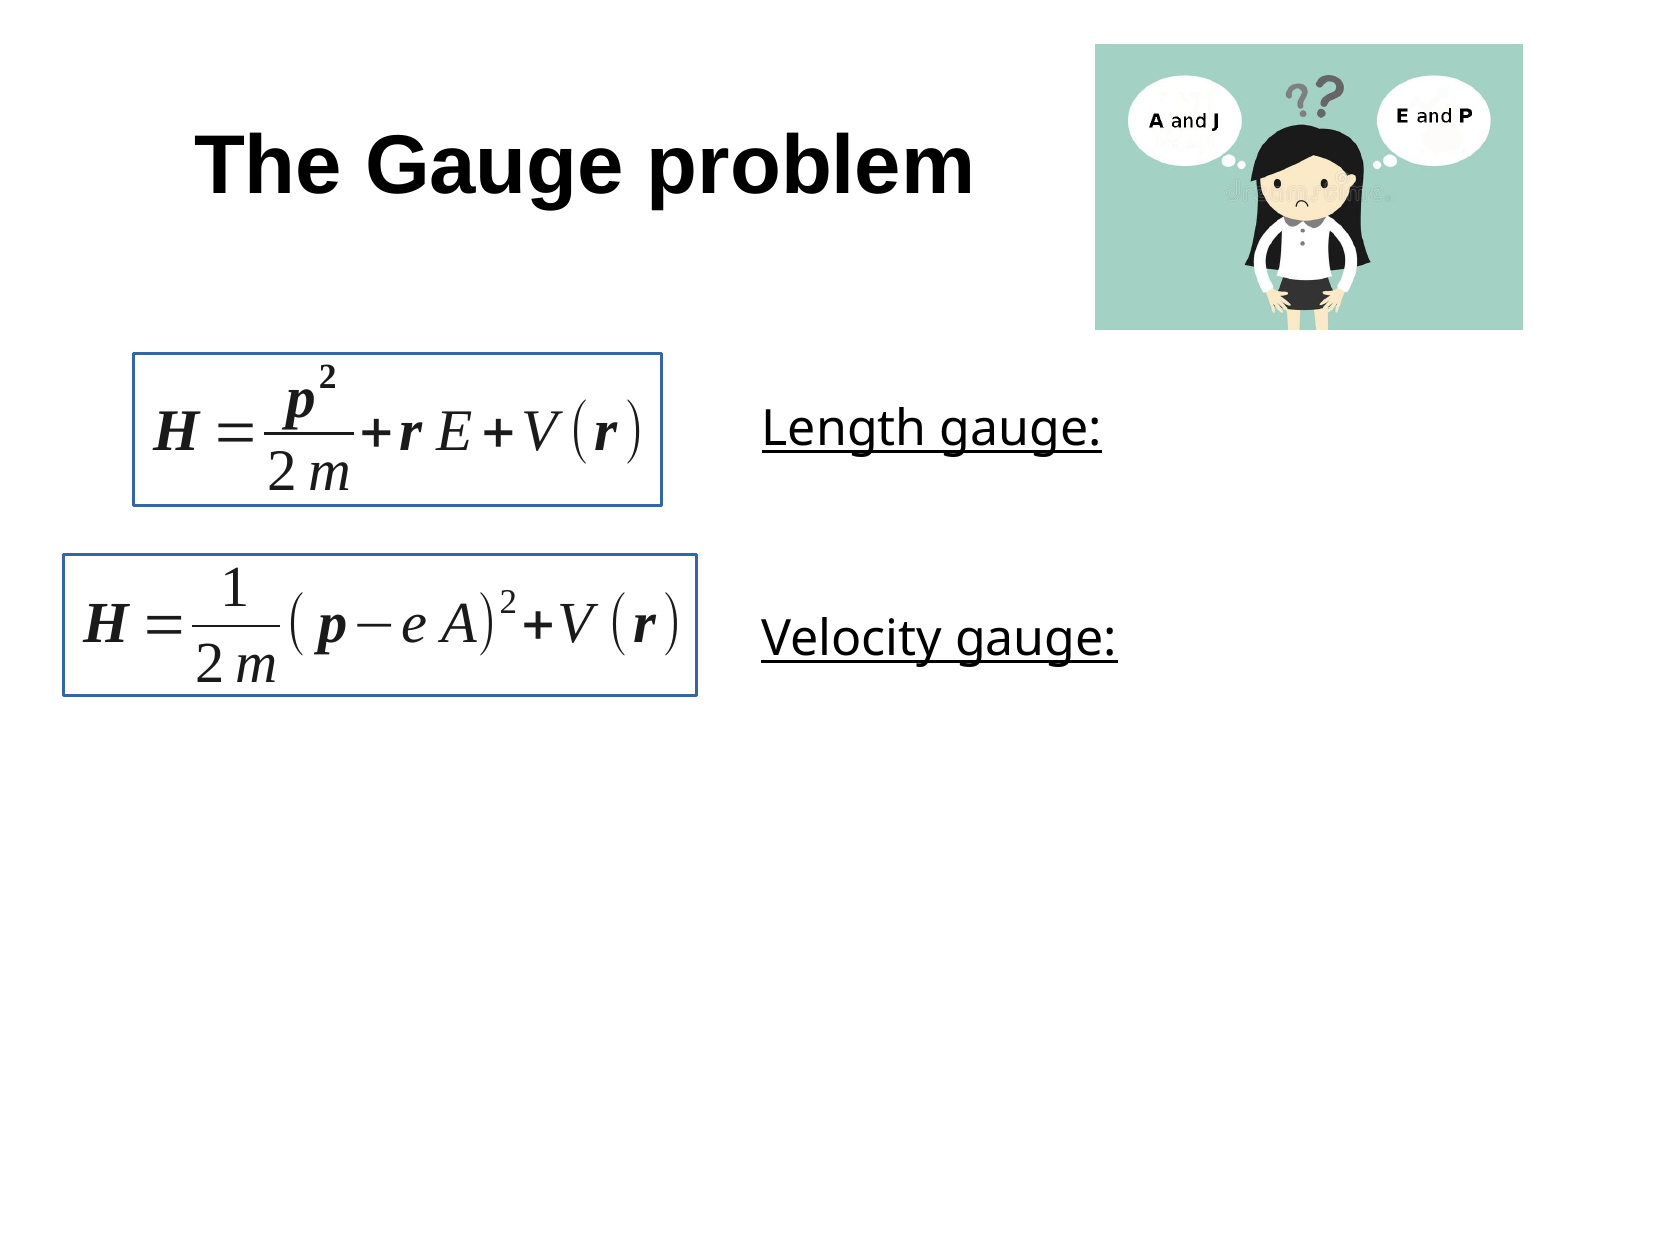

# The Gauge problem
Length gauge:
Velocity gauge: